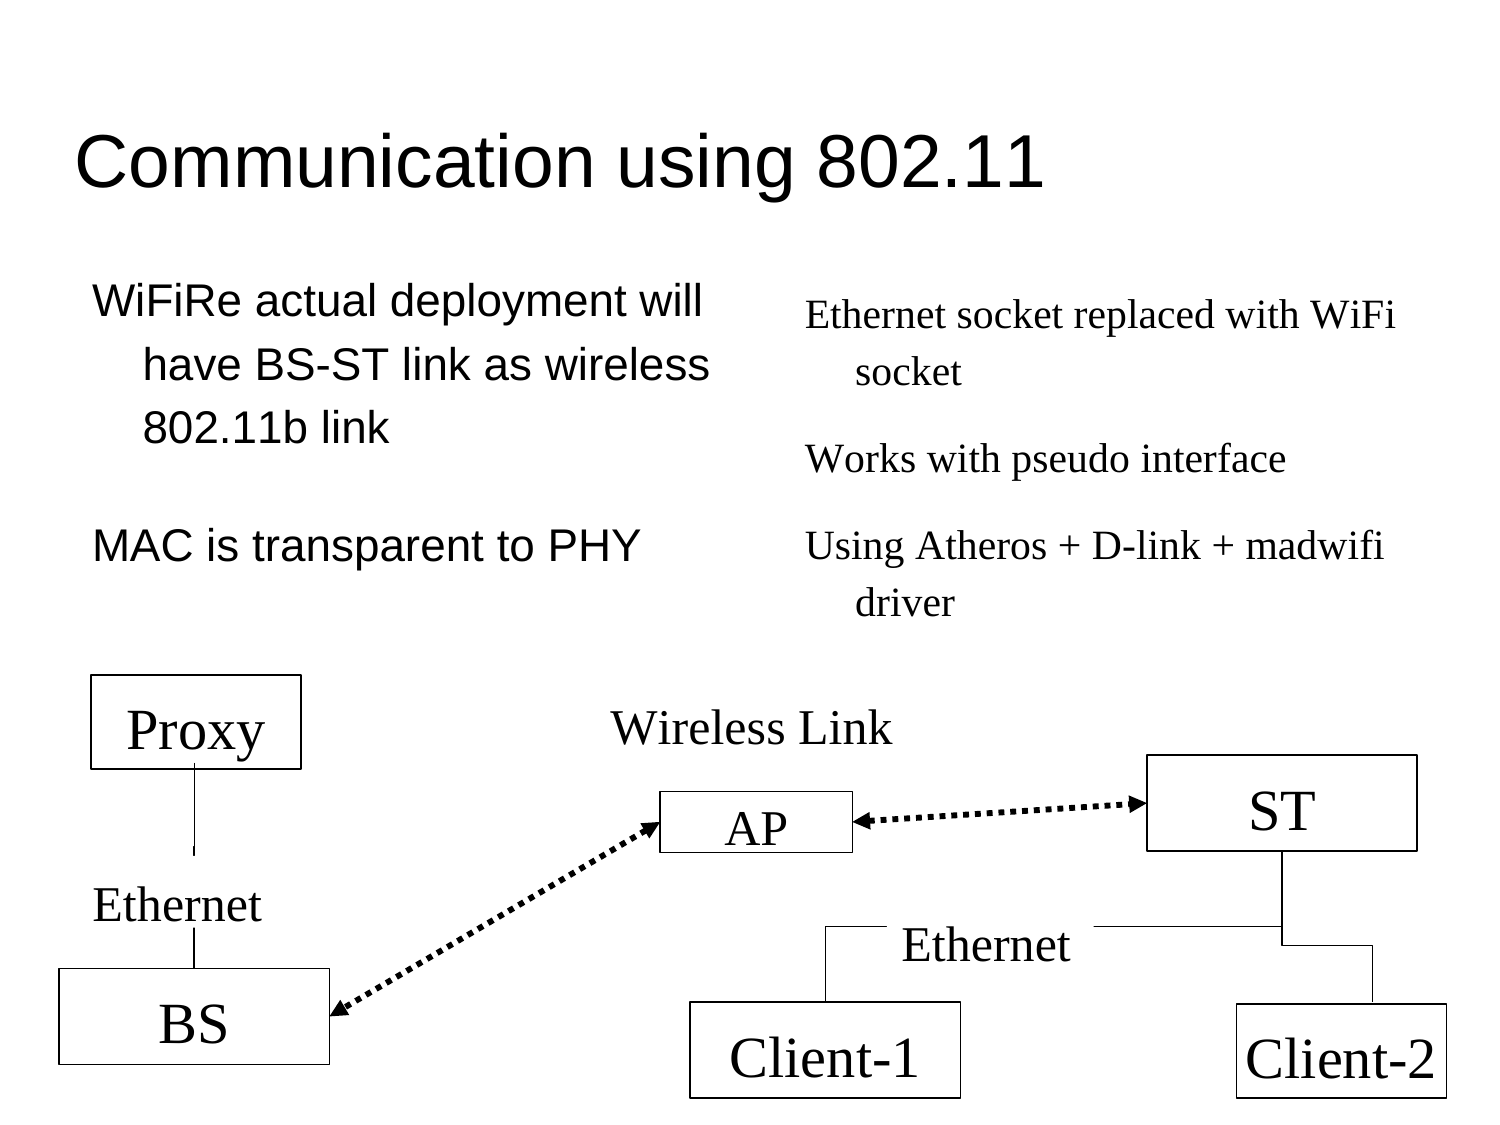

# Communication using 802.11
WiFiRe actual deployment will have BS-ST link as wireless 802.11b link
MAC is transparent to PHY
Ethernet socket replaced with WiFi socket
Works with pseudo interface
Using Atheros + D-link + madwifi driver
Proxy
Wireless Link
ST
AP
Ethernet
Ethernet
BS
Client-1
Client-2